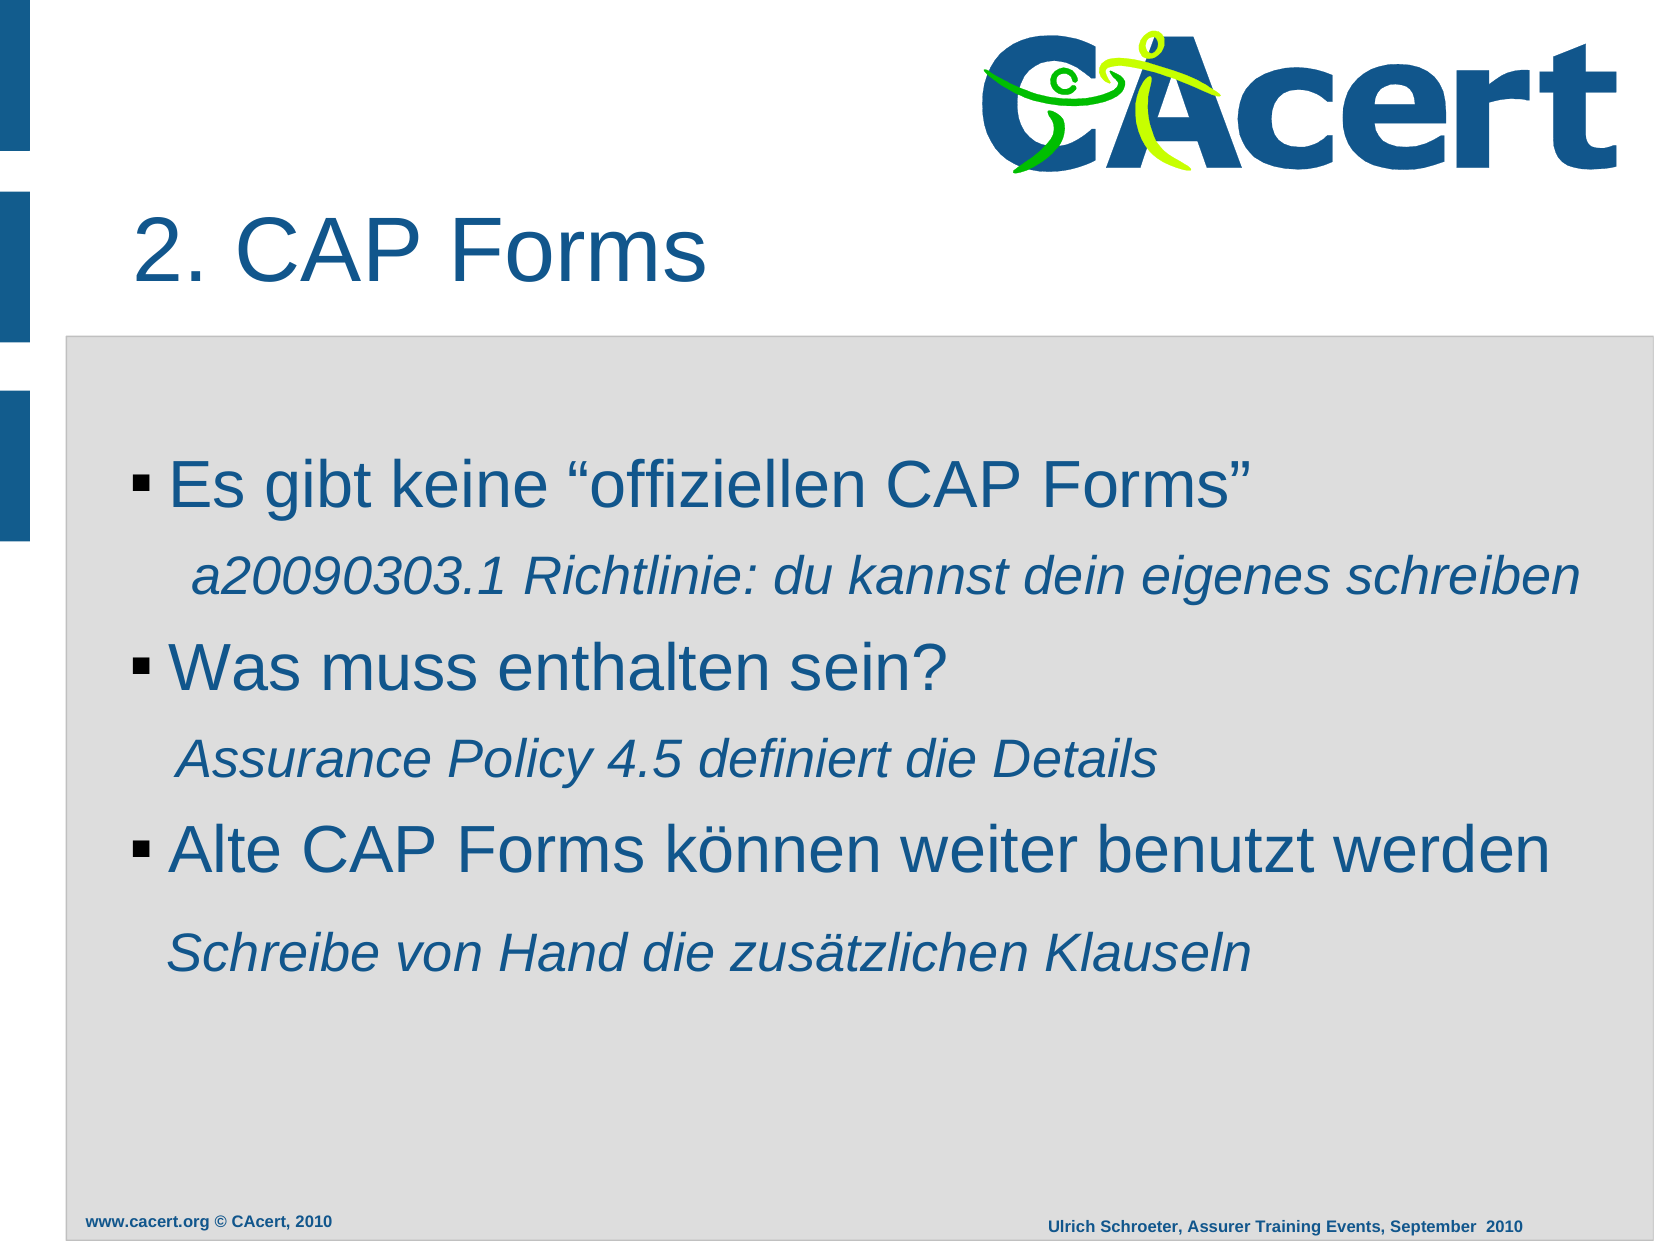

2. CAP Forms
 Es gibt keine “offiziellen CAP Forms”
 a20090303.1 Richtlinie: du kannst dein eigenes schreiben
 Was muss enthalten sein?
 Assurance Policy 4.5 definiert die Details
 Alte CAP Forms können weiter benutzt werden
 Schreibe von Hand die zusätzlichen Klauseln